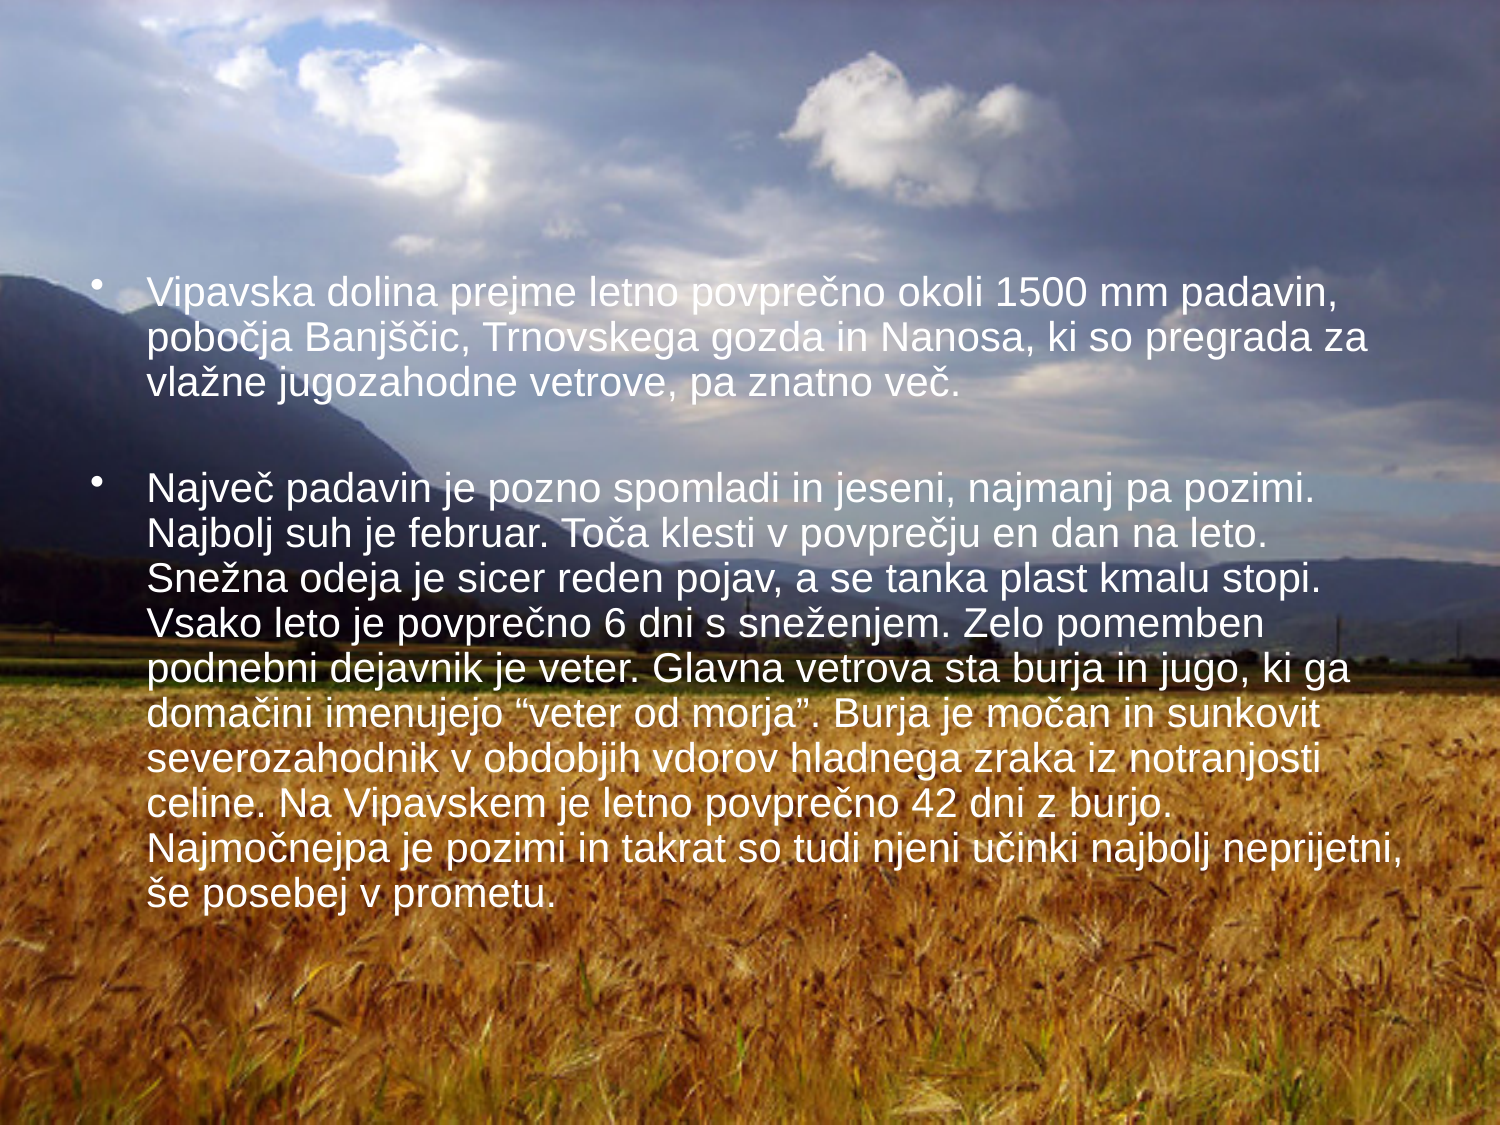

#
Vipavska dolina prejme letno povprečno okoli 1500 mm padavin, pobočja Banjščic, Trnovskega gozda in Nanosa, ki so pregrada za vlažne jugozahodne vetrove, pa znatno več.
Največ padavin je pozno spomladi in jeseni, najmanj pa pozimi. Najbolj suh je februar. Toča klesti v povprečju en dan na leto. Snežna odeja je sicer reden pojav, a se tanka plast kmalu stopi. Vsako leto je povprečno 6 dni s sneženjem. Zelo pomemben podnebni dejavnik je veter. Glavna vetrova sta burja in jugo, ki ga domačini imenujejo “veter od morja”. Burja je močan in sunkovit severozahodnik v obdobjih vdorov hladnega zraka iz notranjosti celine. Na Vipavskem je letno povprečno 42 dni z burjo. Najmočnejpa je pozimi in takrat so tudi njeni učinki najbolj neprijetni, še posebej v prometu.